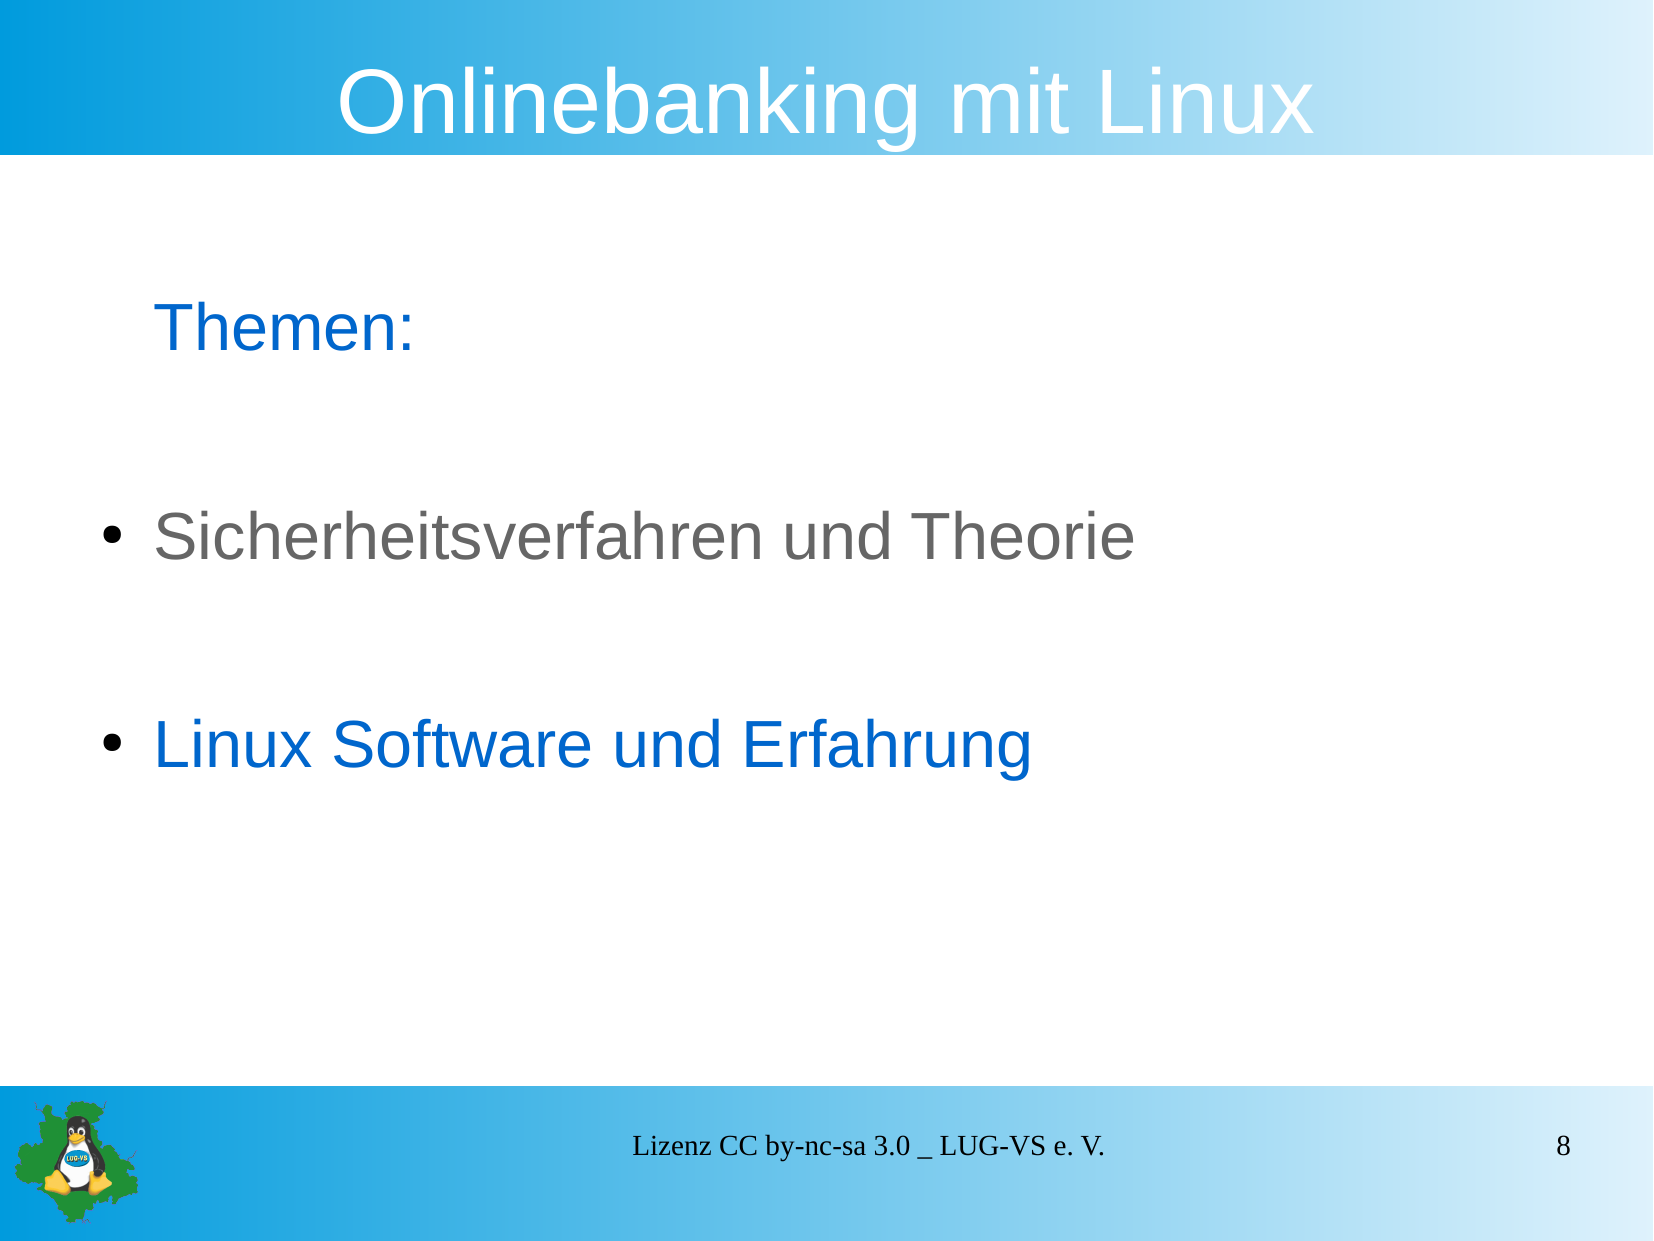

# Onlinebanking mit Linux
Themen:
Sicherheitsverfahren und Theorie
Linux Software und Erfahrung